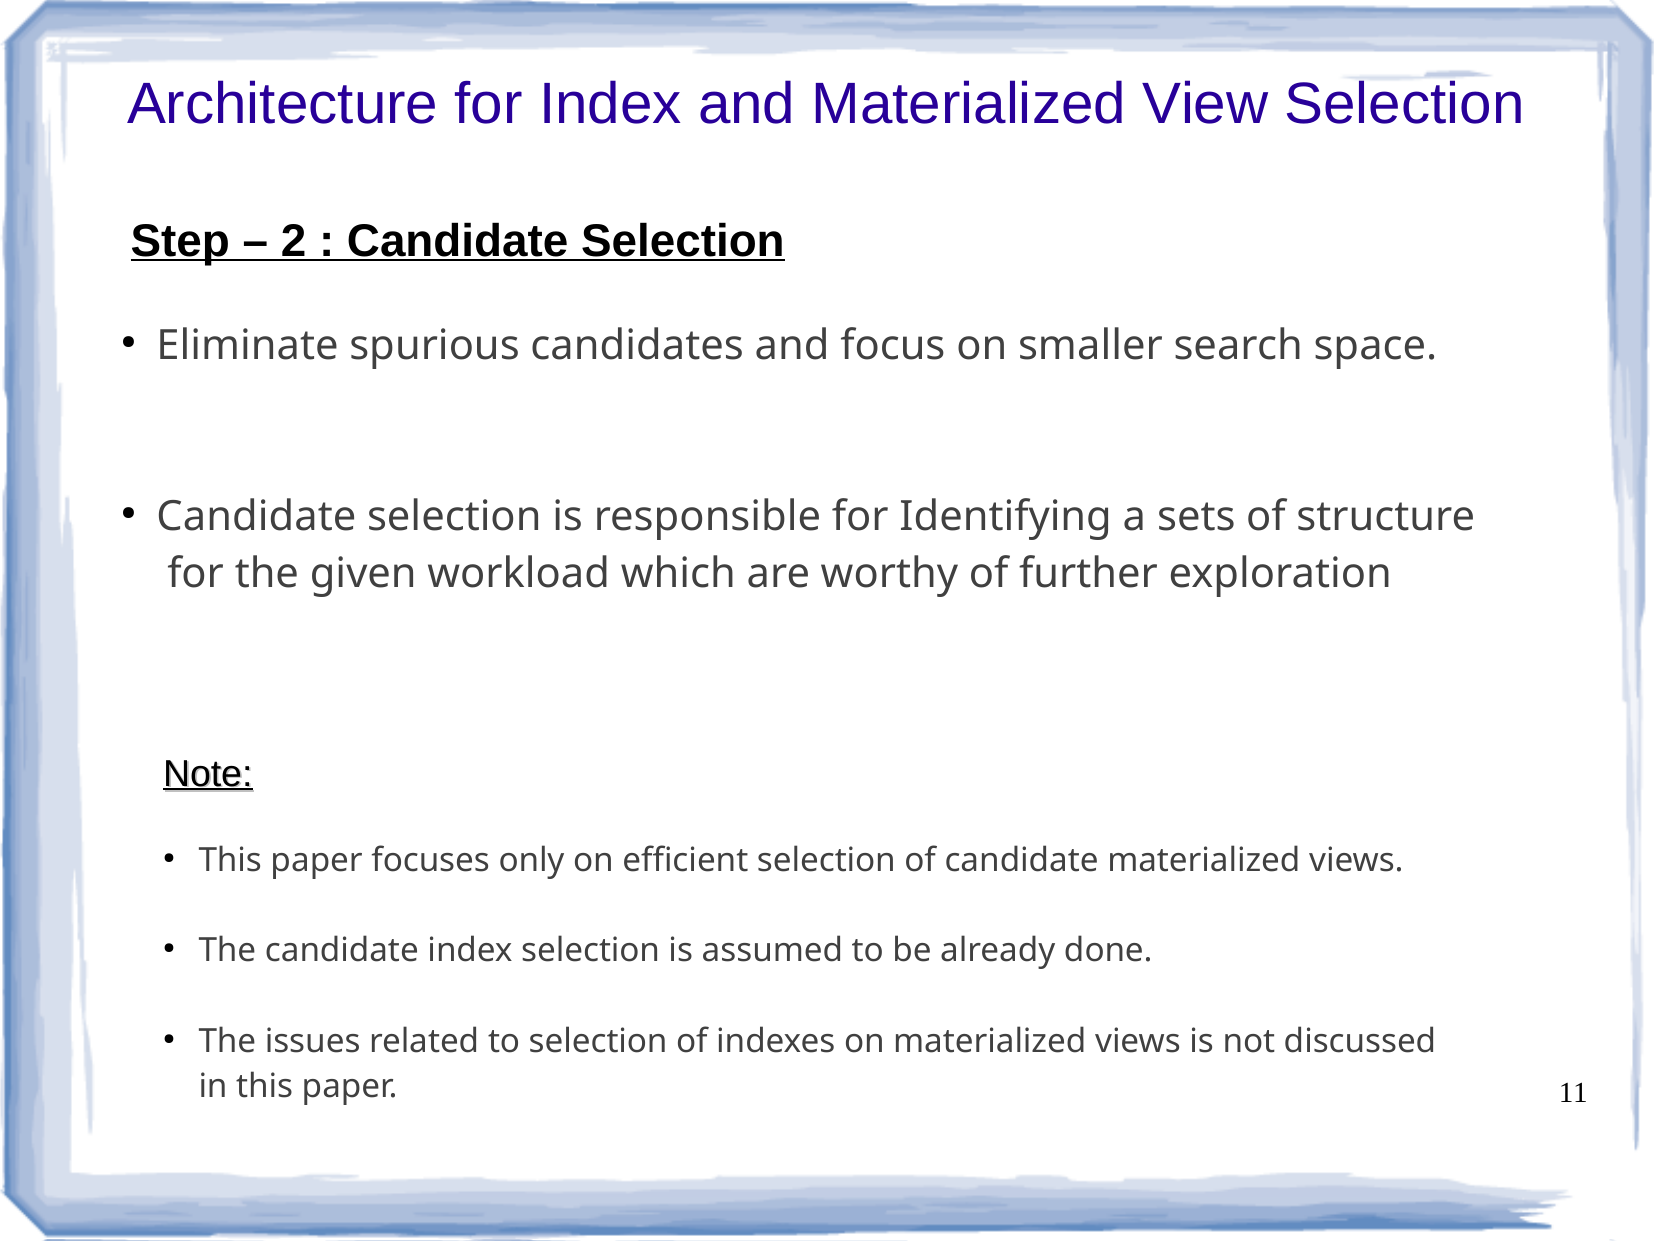

# Architecture for Index and Materialized View Selection
Step – 2 : Candidate Selection
Eliminate spurious candidates and focus on smaller search space.
Candidate selection is responsible for Identifying a sets of structure
 for the given workload which are worthy of further exploration
Note:
This paper focuses only on efficient selection of candidate materialized views.
The candidate index selection is assumed to be already done.
The issues related to selection of indexes on materialized views is not discussed
in this paper.
11